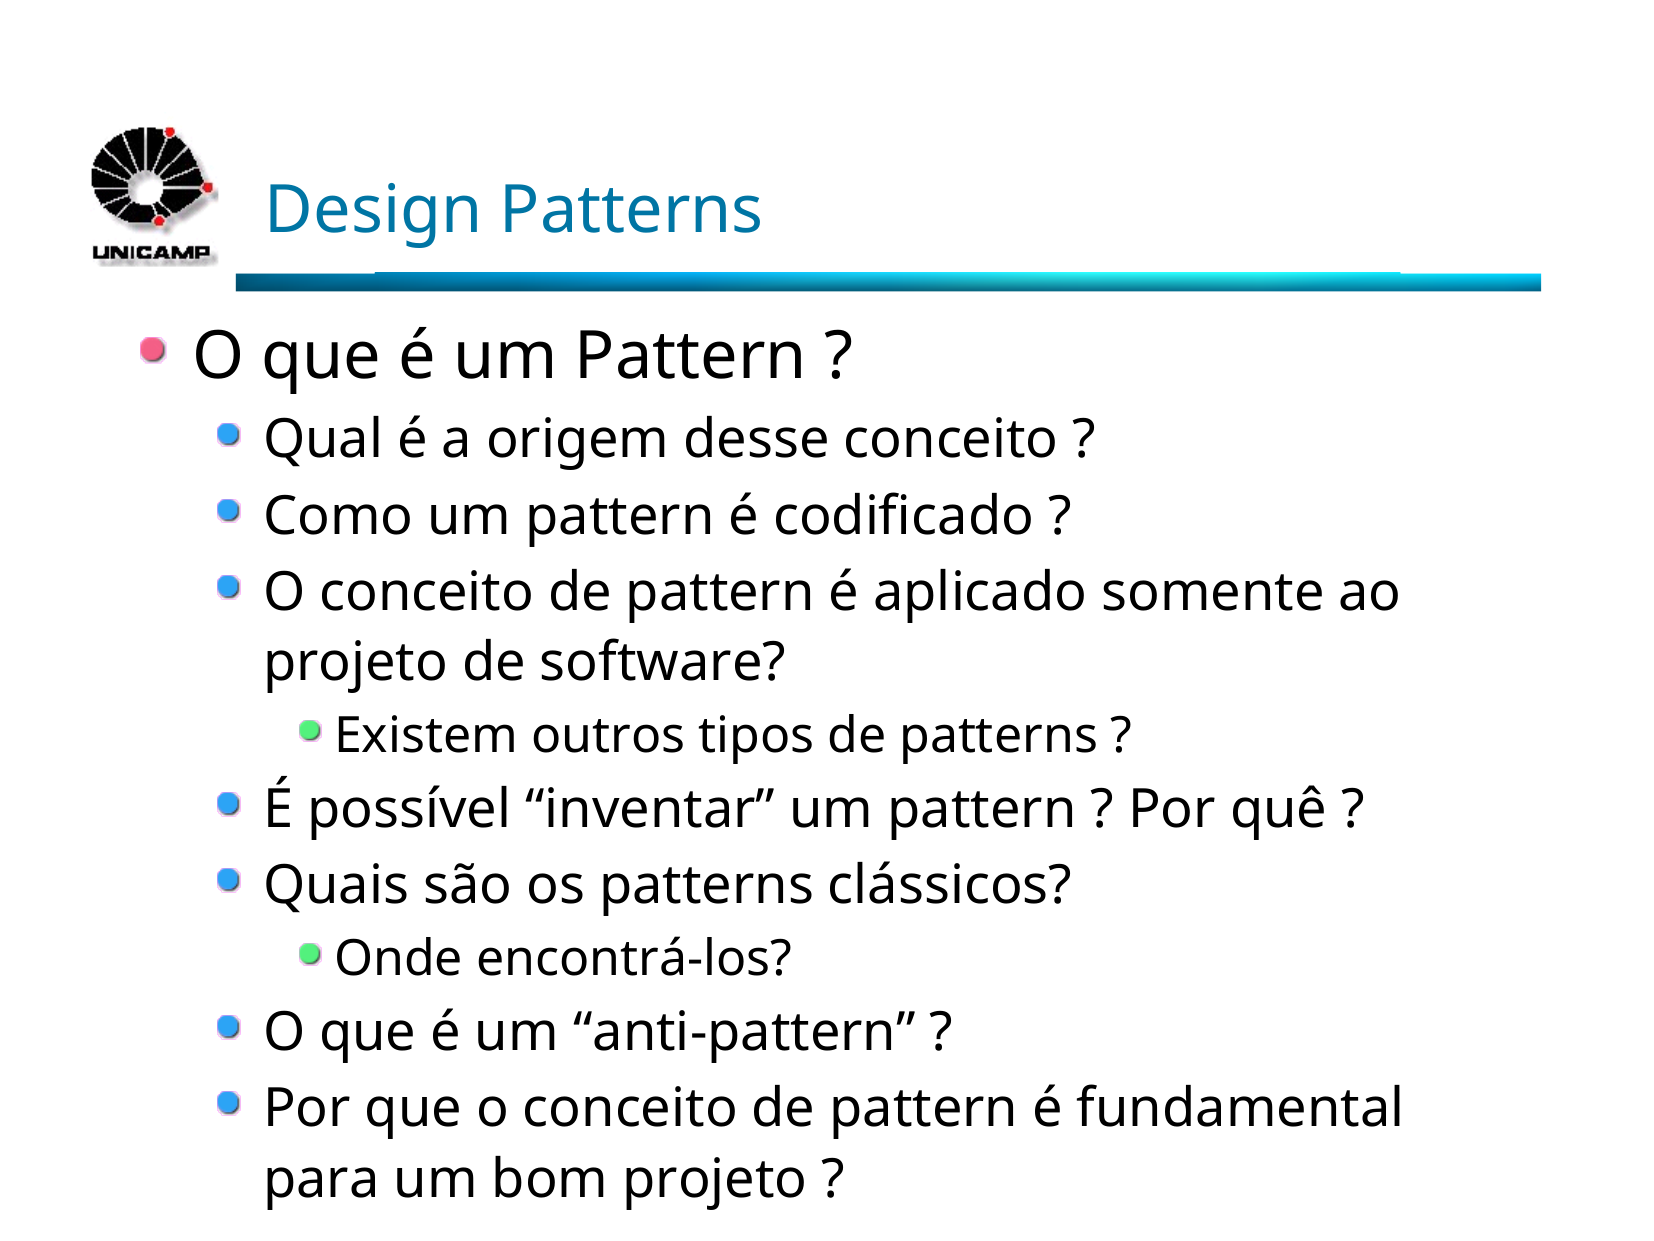

# Design Patterns
O que é um Pattern ?
Qual é a origem desse conceito ?
Como um pattern é codificado ?
O conceito de pattern é aplicado somente ao projeto de software?
Existem outros tipos de patterns ?
É possível “inventar” um pattern ? Por quê ?
Quais são os patterns clássicos?
Onde encontrá-los?
O que é um “anti-pattern” ?
Por que o conceito de pattern é fundamental para um bom projeto ?